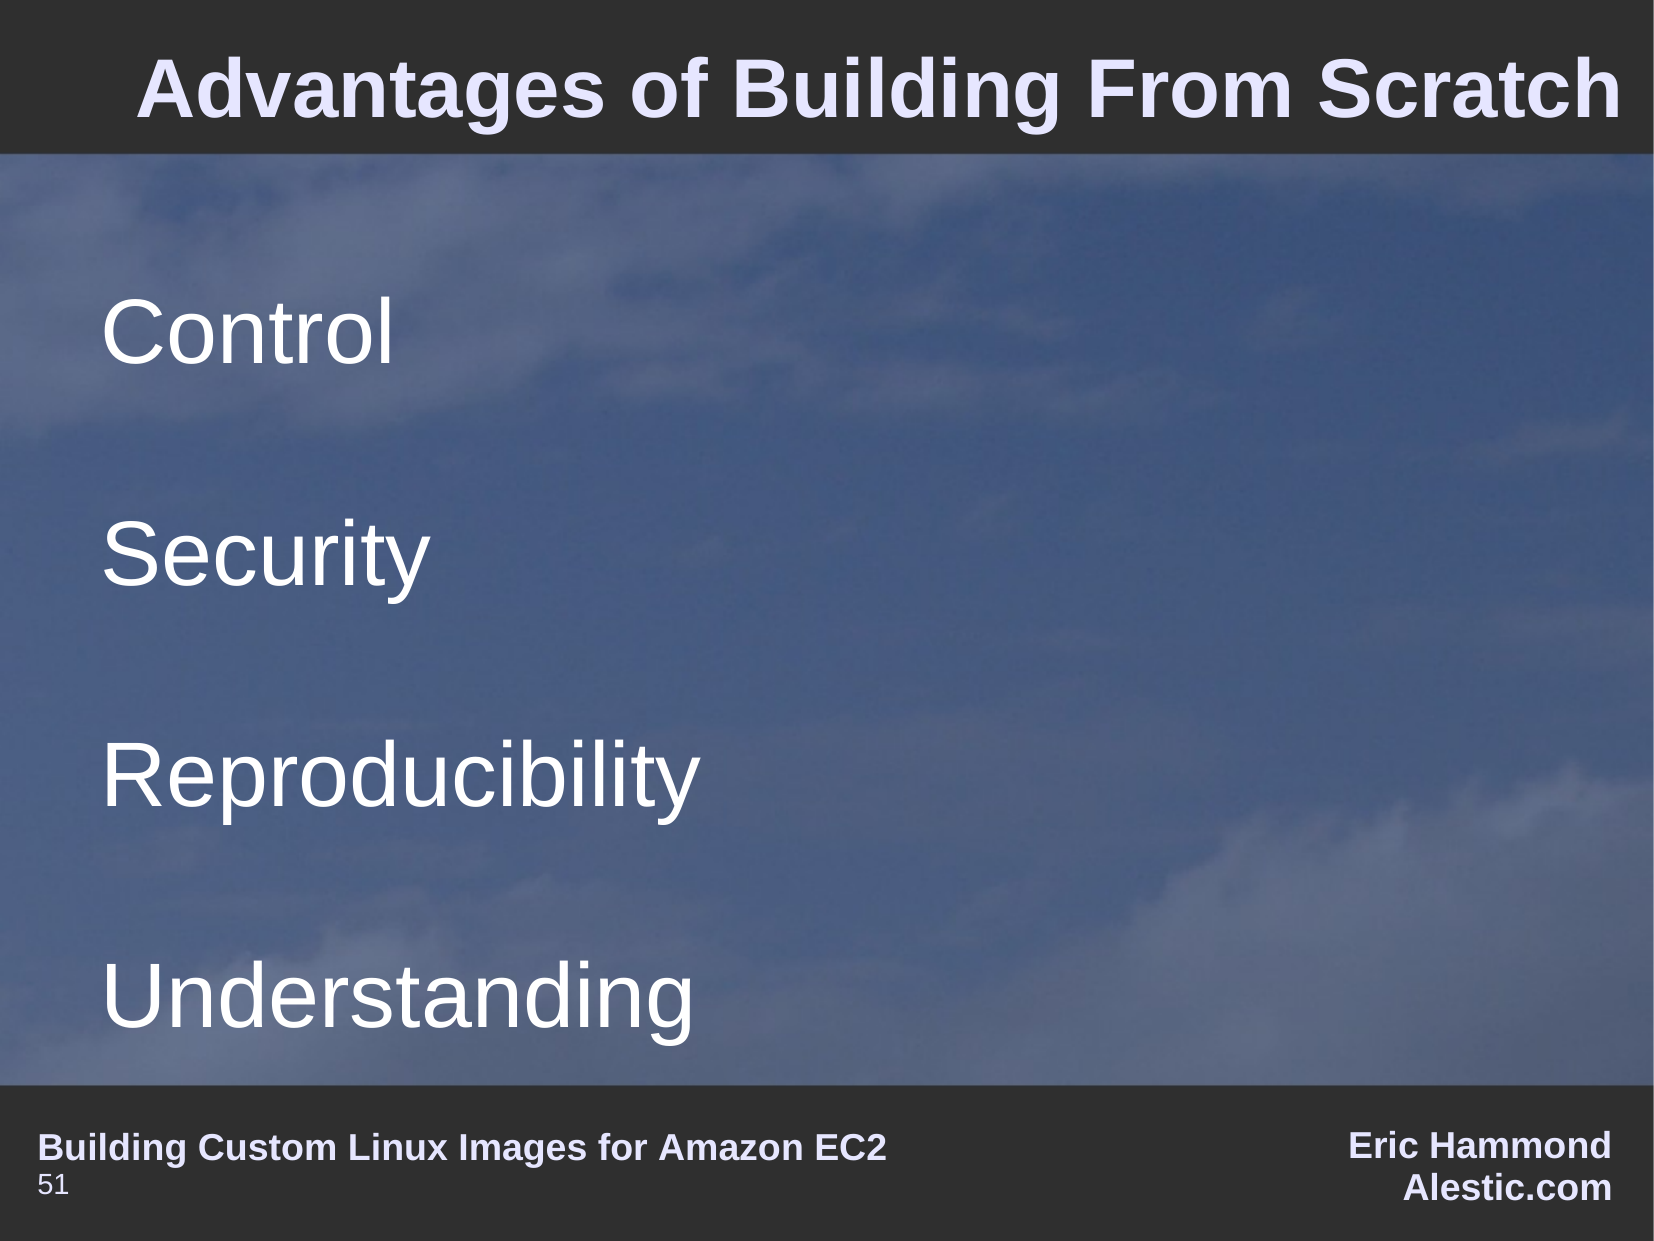

# Advantages of Building From Scratch
Control
Security
Reproducibility
Understanding
51
Eric Hammond
Alestic.com